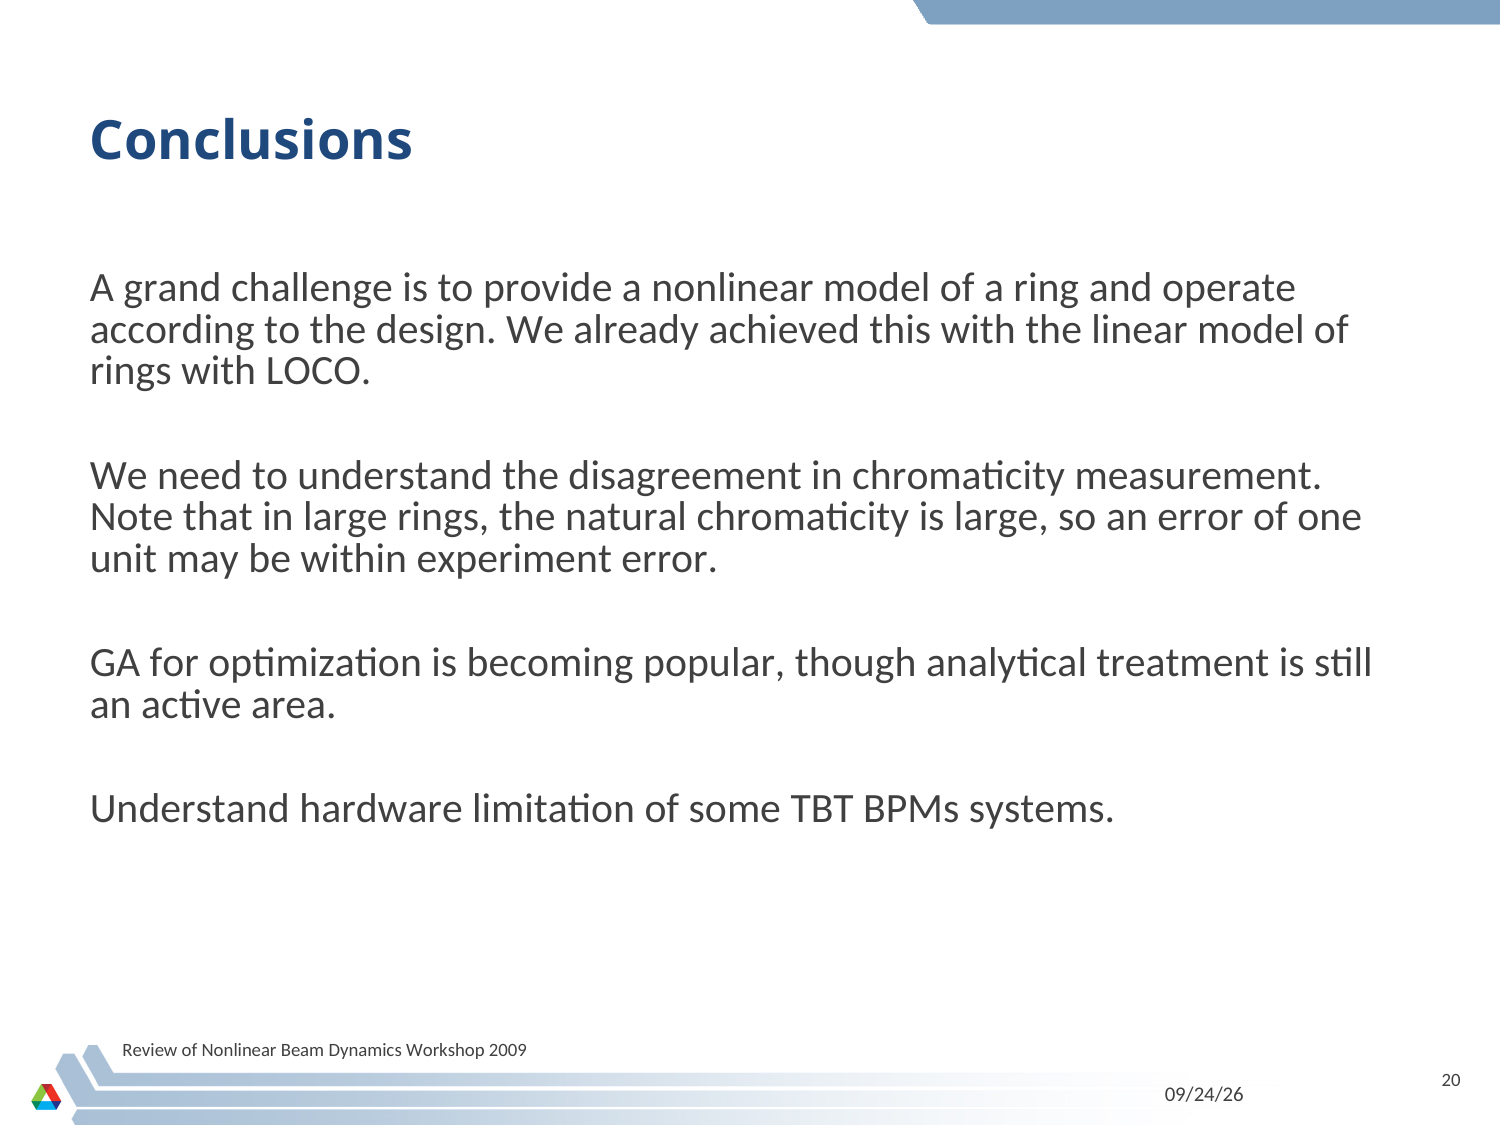

# Conclusions
A grand challenge is to provide a nonlinear model of a ring and operate according to the design. We already achieved this with the linear model of rings with LOCO.
We need to understand the disagreement in chromaticity measurement. Note that in large rings, the natural chromaticity is large, so an error of one unit may be within experiment error.
GA for optimization is becoming popular, though analytical treatment is still an active area.
Understand hardware limitation of some TBT BPMs systems.
Review of Nonlinear Beam Dynamics Workshop 2009
20
1/13/2010